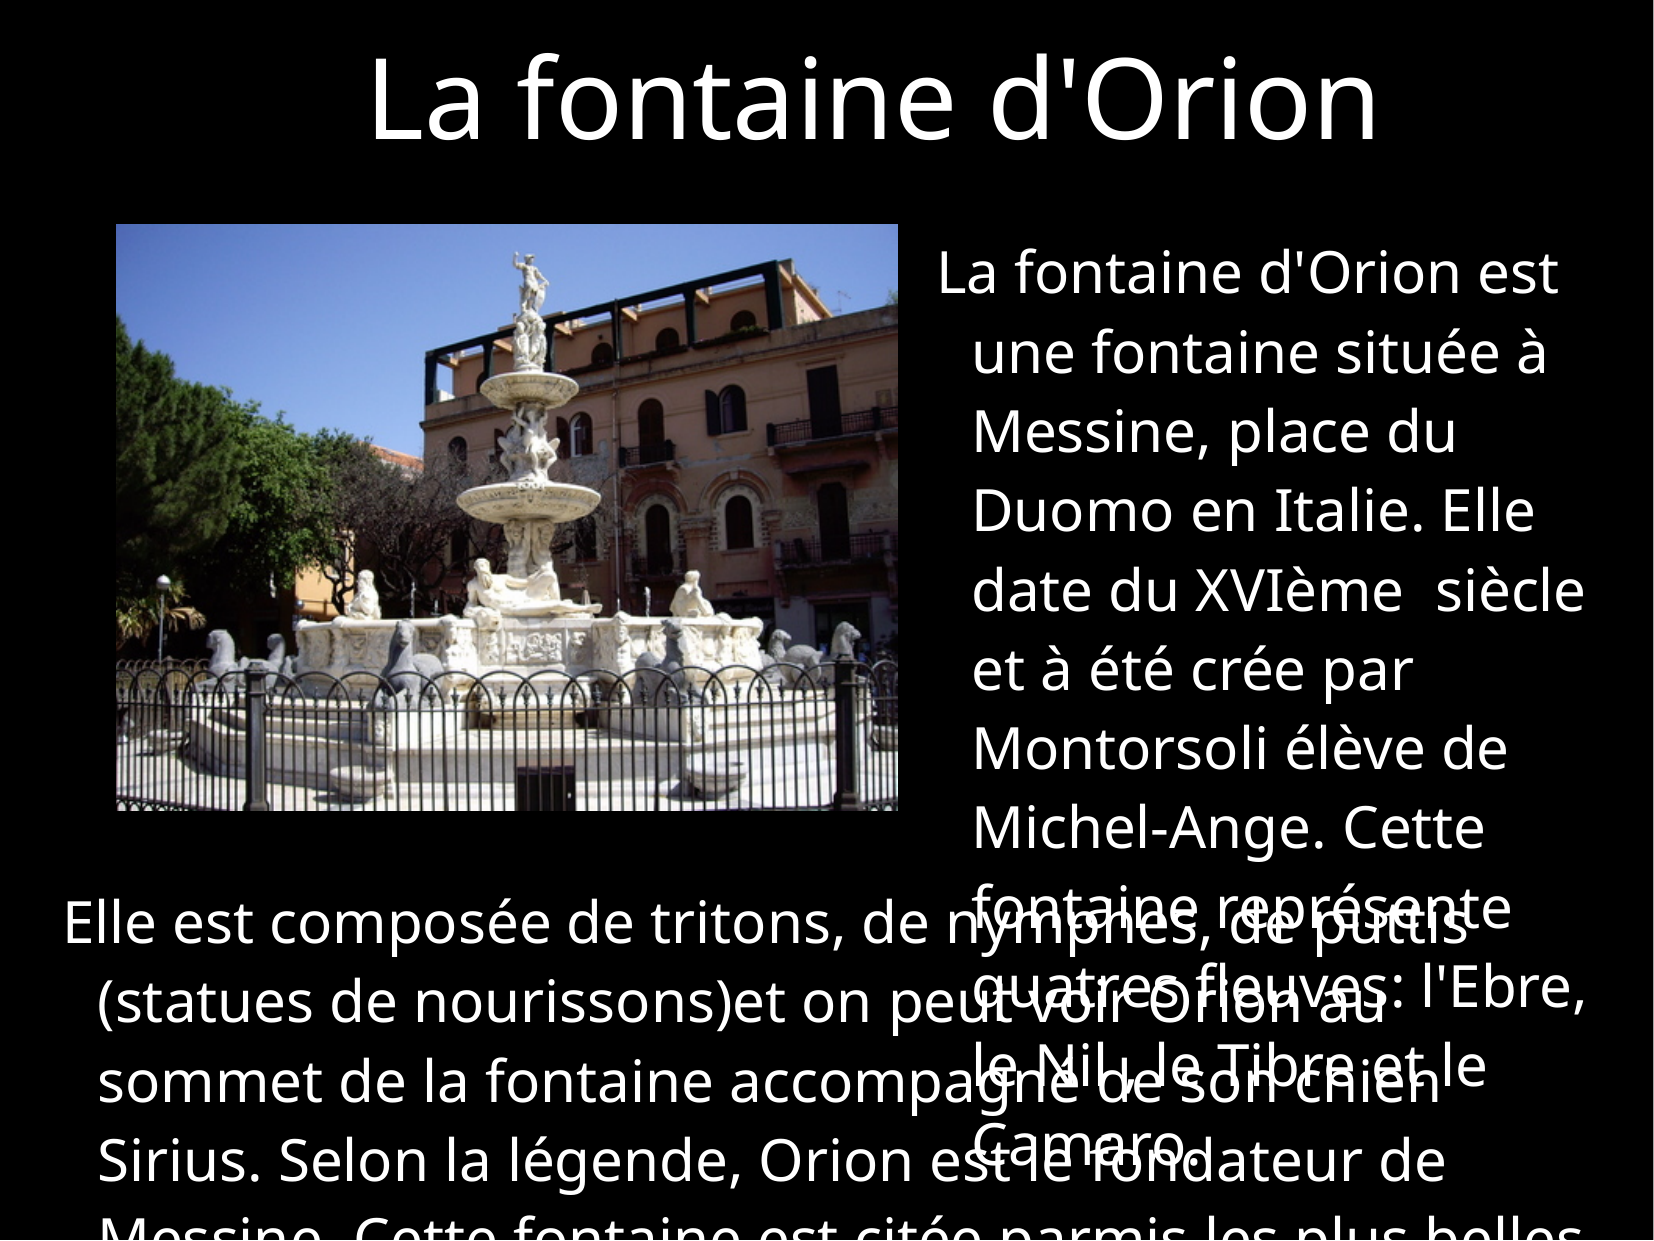

La fontaine d'Orion
La fontaine d'Orion est une fontaine située à Messine, place du Duomo en Italie. Elle date du XVIème siècle et à été crée par Montorsoli élève de Michel-Ange. Cette fontaine représente quatres fleuves: l'Ebre, le Nil , le Tibre et le Camaro.
Elle est composée de tritons, de nymphes, de puttis (statues de nourissons)et on peut voir Orion au sommet de la fontaine accompagné de son chien Sirius. Selon la légende, Orion est le fondateur de Messine. Cette fontaine est citée parmis les plus belles d'Europe.